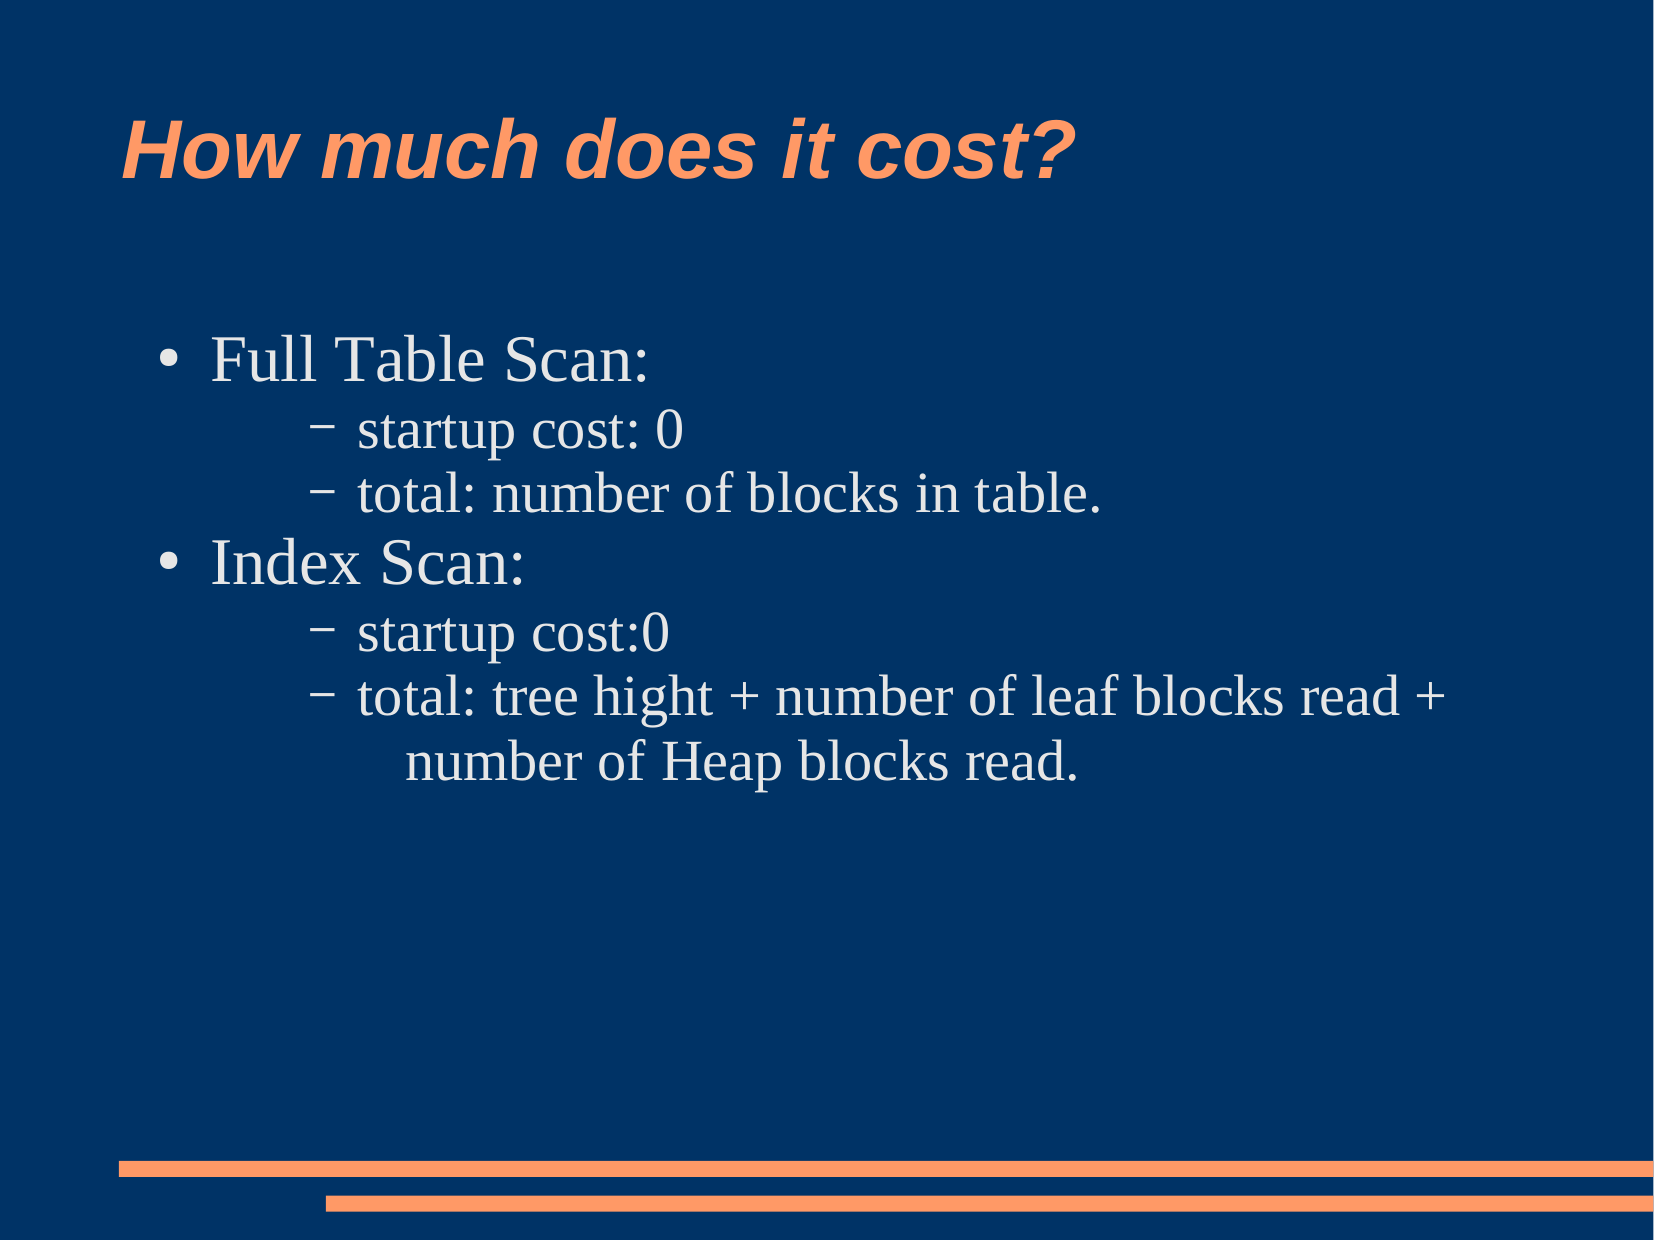

# How much does it cost?
Full Table Scan:
startup cost: 0
total: number of blocks in table.
Index Scan:
startup cost:0
total: tree hight + number of leaf blocks read + number of Heap blocks read.